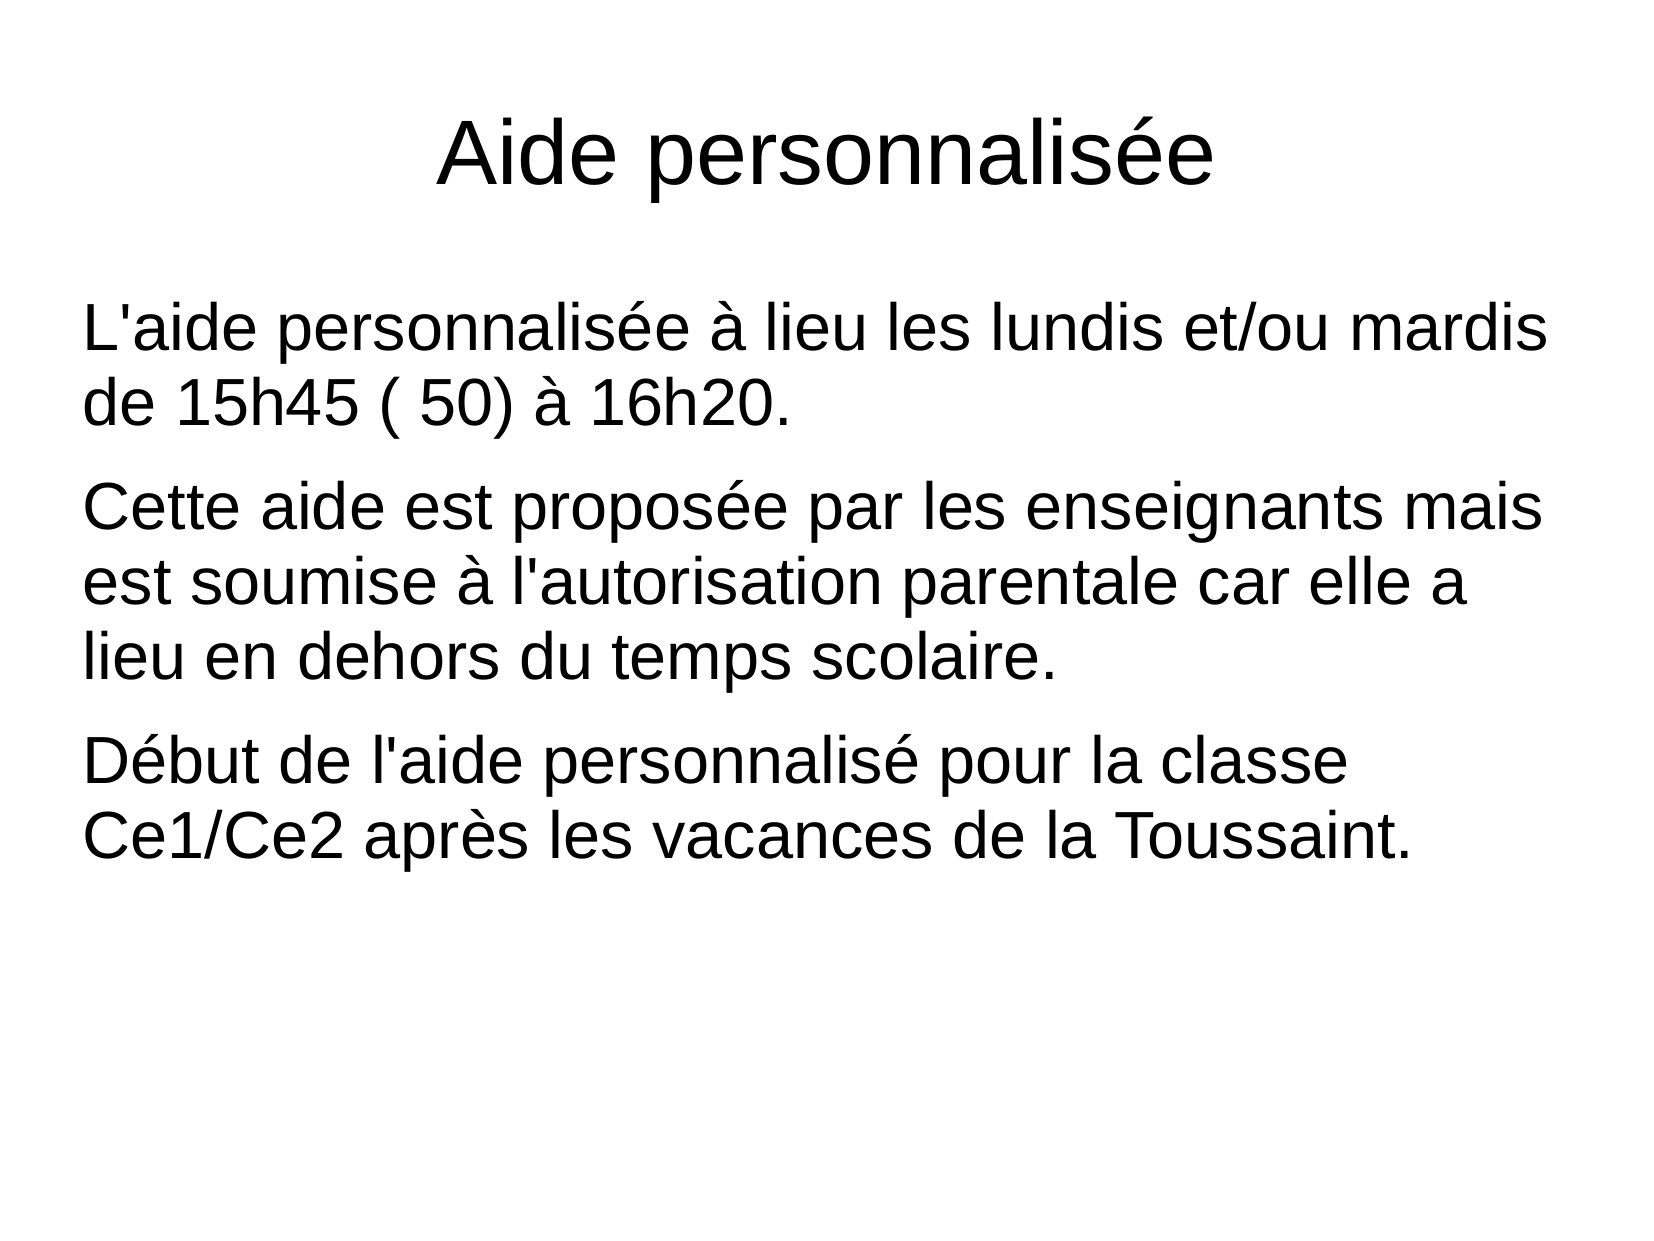

# Aide personnalisée
L'aide personnalisée à lieu les lundis et/ou mardis de 15h45 ( 50) à 16h20.
Cette aide est proposée par les enseignants mais est soumise à l'autorisation parentale car elle a lieu en dehors du temps scolaire.
Début de l'aide personnalisé pour la classe Ce1/Ce2 après les vacances de la Toussaint.